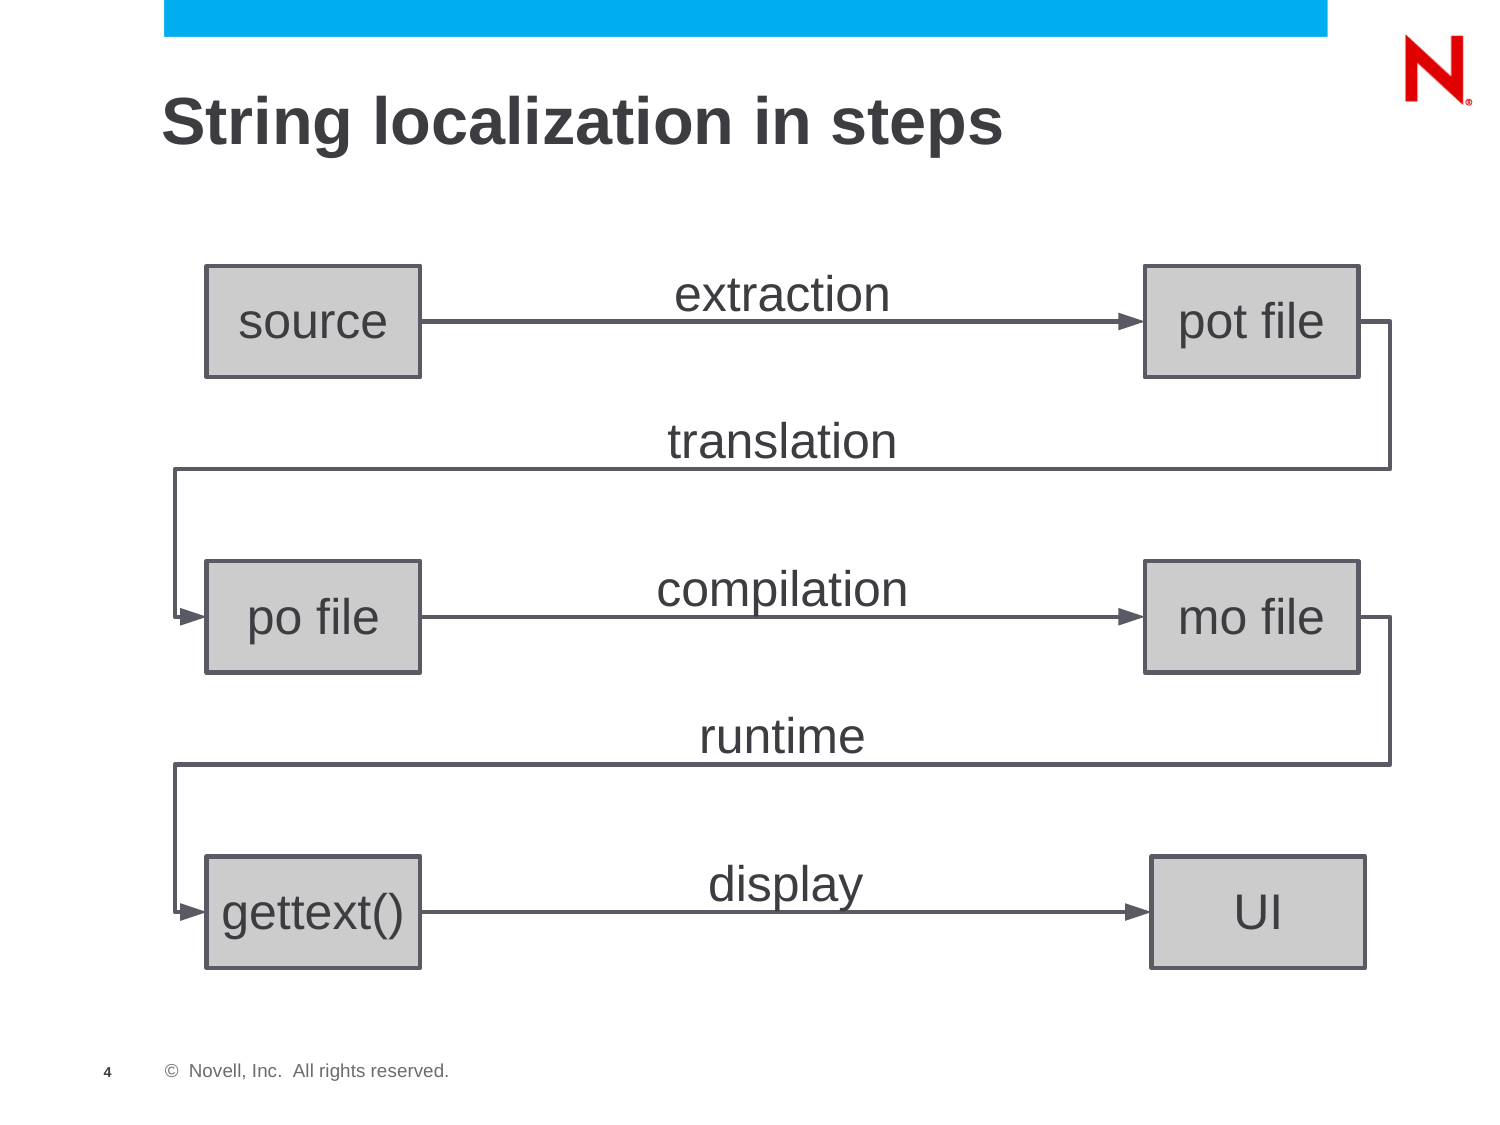

# String localization in steps
source
pot file
po file
mo file
gettext()
UI